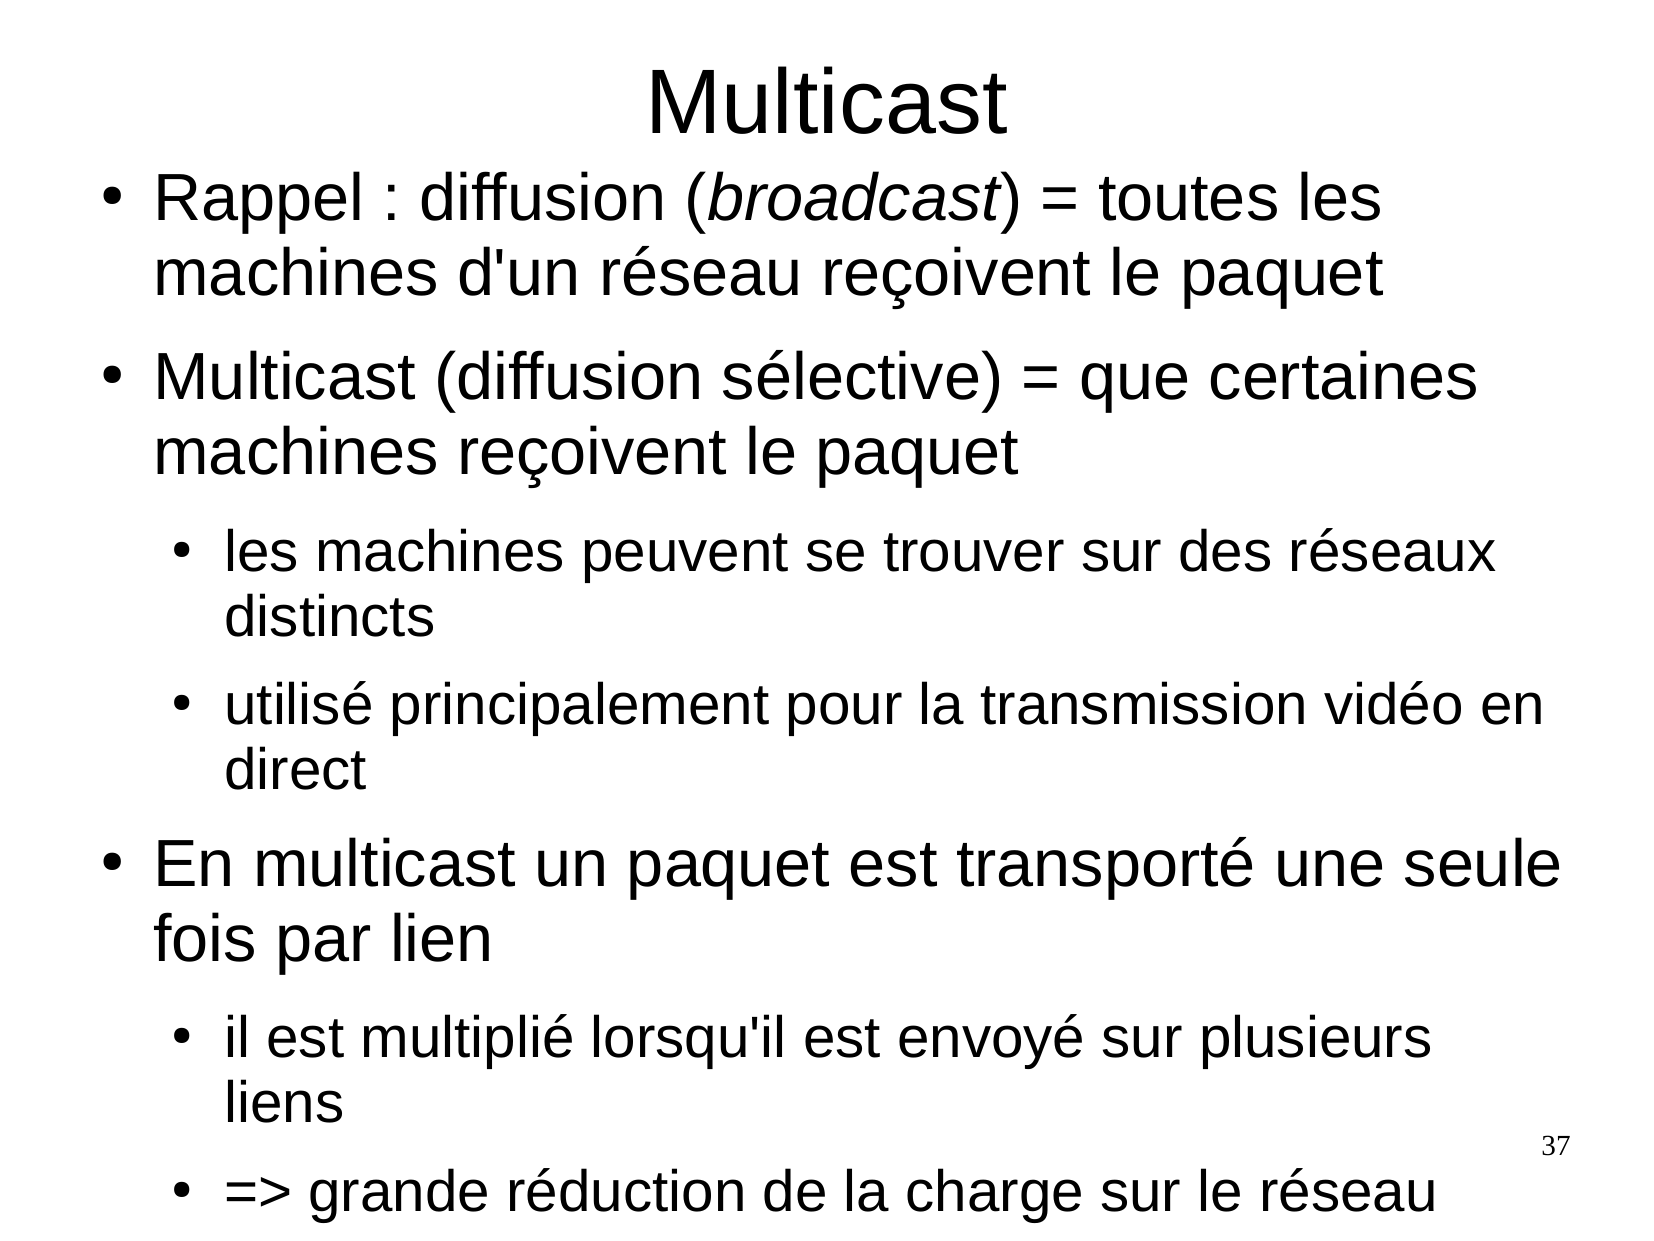

# Multicast
Rappel : diffusion (broadcast) = toutes les machines d'un réseau reçoivent le paquet
Multicast (diffusion sélective) = que certaines machines reçoivent le paquet
les machines peuvent se trouver sur des réseaux distincts
utilisé principalement pour la transmission vidéo en direct
En multicast un paquet est transporté une seule fois par lien
il est multiplié lorsqu'il est envoyé sur plusieurs liens
=> grande réduction de la charge sur le réseau
37